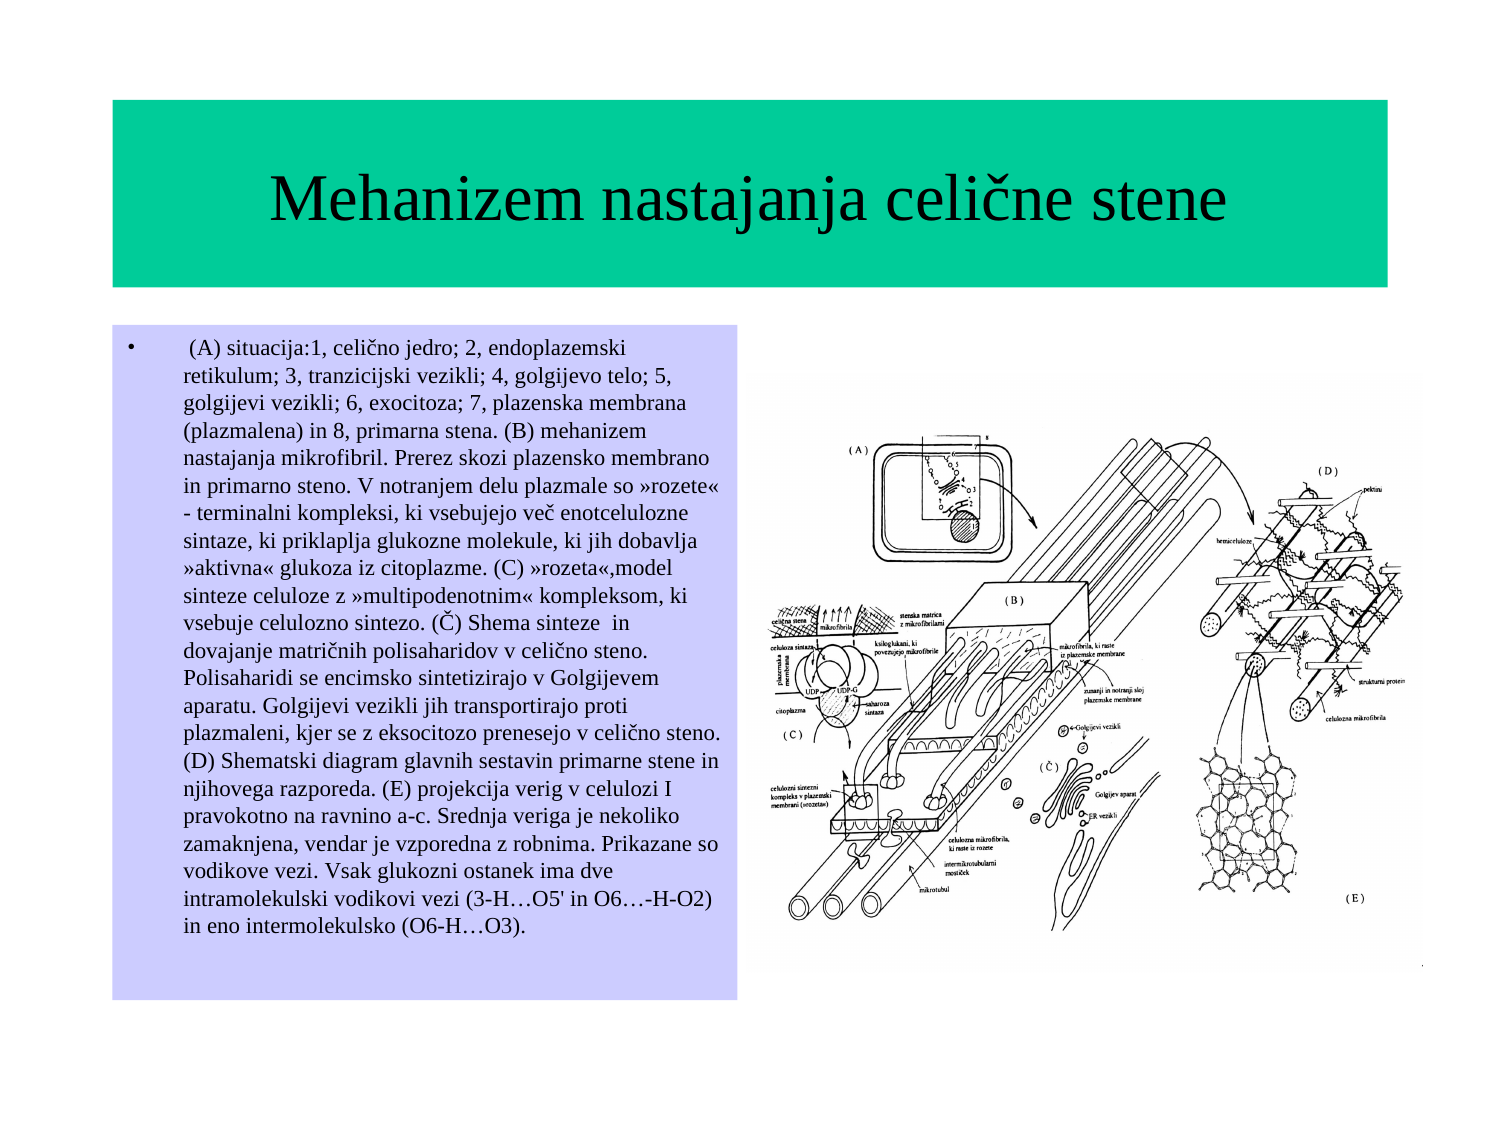

# Mehanizem nastajanja celične stene
 (A) situacija:1, celično jedro; 2, endoplazemski retikulum; 3, tranzicijski vezikli; 4, golgijevo telo; 5, golgijevi vezikli; 6, exocitoza; 7, plazenska membrana (plazmalena) in 8, primarna stena. (B) mehanizem nastajanja mikrofibril. Prerez skozi plazensko membrano in primarno steno. V notranjem delu plazmale so »rozete« - terminalni kompleksi, ki vsebujejo več enotcelulozne sintaze, ki priklaplja glukozne molekule, ki jih dobavlja »aktivna« glukoza iz citoplazme. (C) »rozeta«,model sinteze celuloze z »multipodenotnim« kompleksom, ki vsebuje celulozno sintezo. (Č) Shema sinteze in dovajanje matričnih polisaharidov v celično steno. Polisaharidi se encimsko sintetizirajo v Golgijevem aparatu. Golgijevi vezikli jih transportirajo proti plazmaleni, kjer se z eksocitozo prenesejo v celično steno. (D) Shematski diagram glavnih sestavin primarne stene in njihovega razporeda. (E) projekcija verig v celulozi I pravokotno na ravnino a-c. Srednja veriga je nekoliko zamaknjena, vendar je vzporedna z robnima. Prikazane so vodikove vezi. Vsak glukozni ostanek ima dve intramolekulski vodikovi vezi (3-H…O5' in O6…-H-O2) in eno intermolekulsko (O6-H…O3).